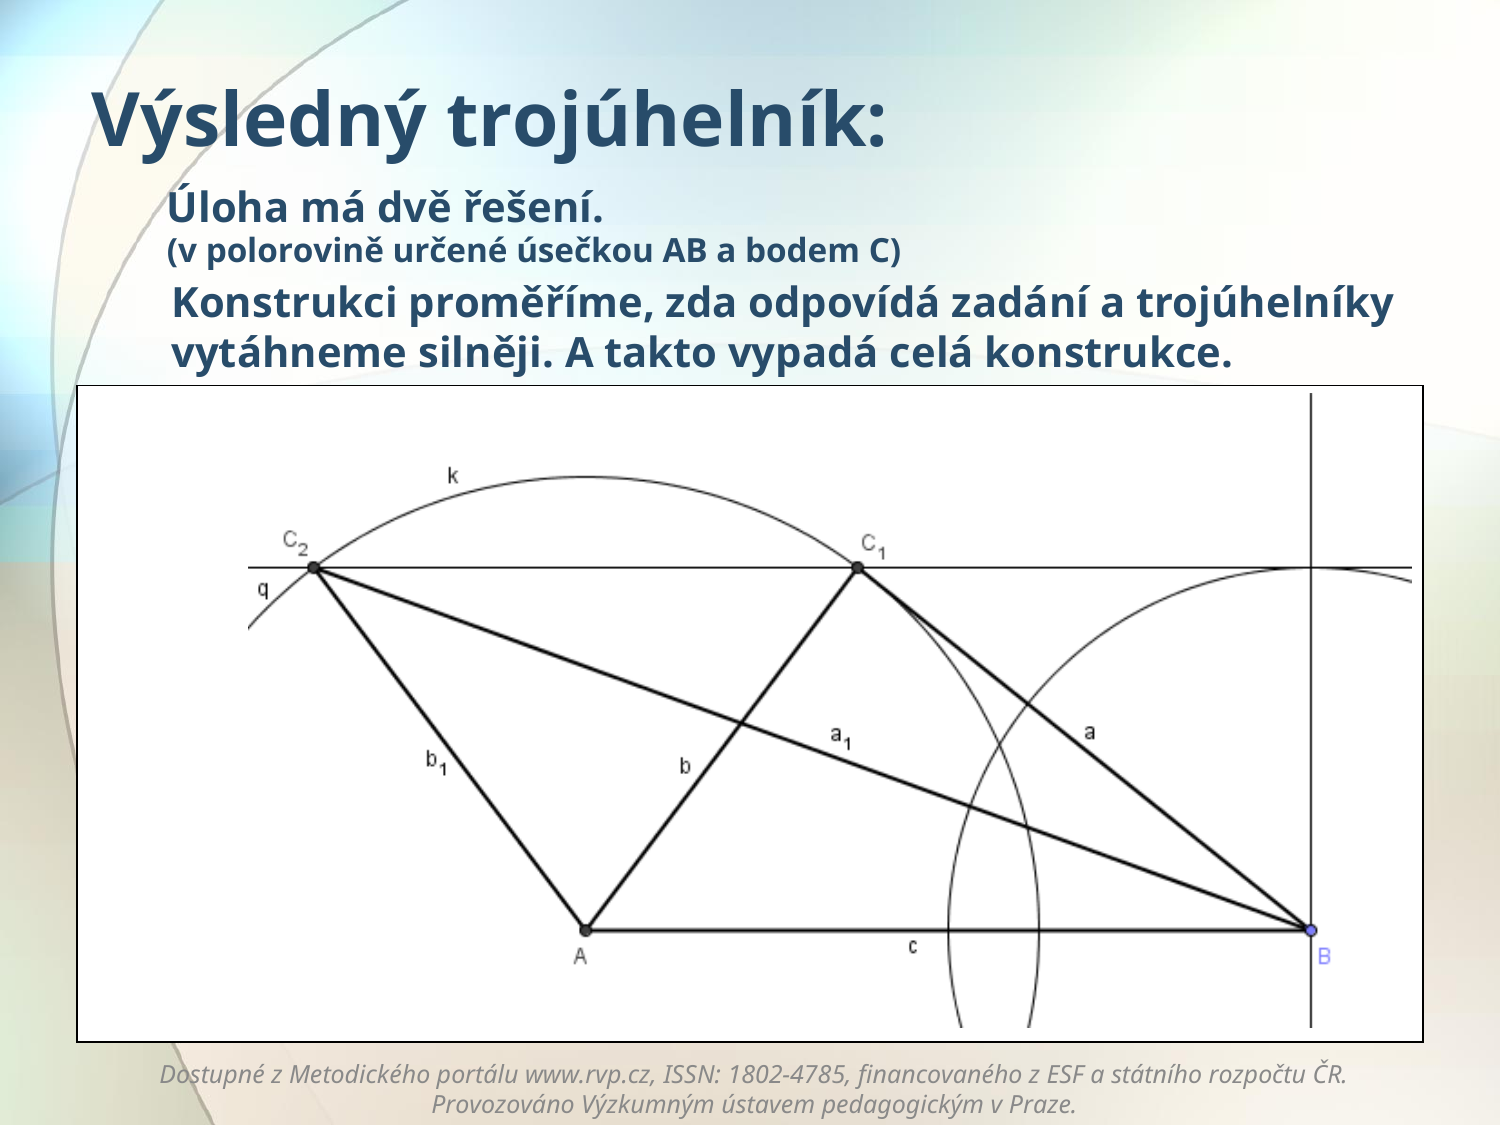

# Výsledný trojúhelník:
Úloha má dvě řešení.
(v polorovině určené úsečkou AB a bodem C)
Konstrukci proměříme, zda odpovídá zadání a trojúhelníky vytáhneme silněji. A takto vypadá celá konstrukce.